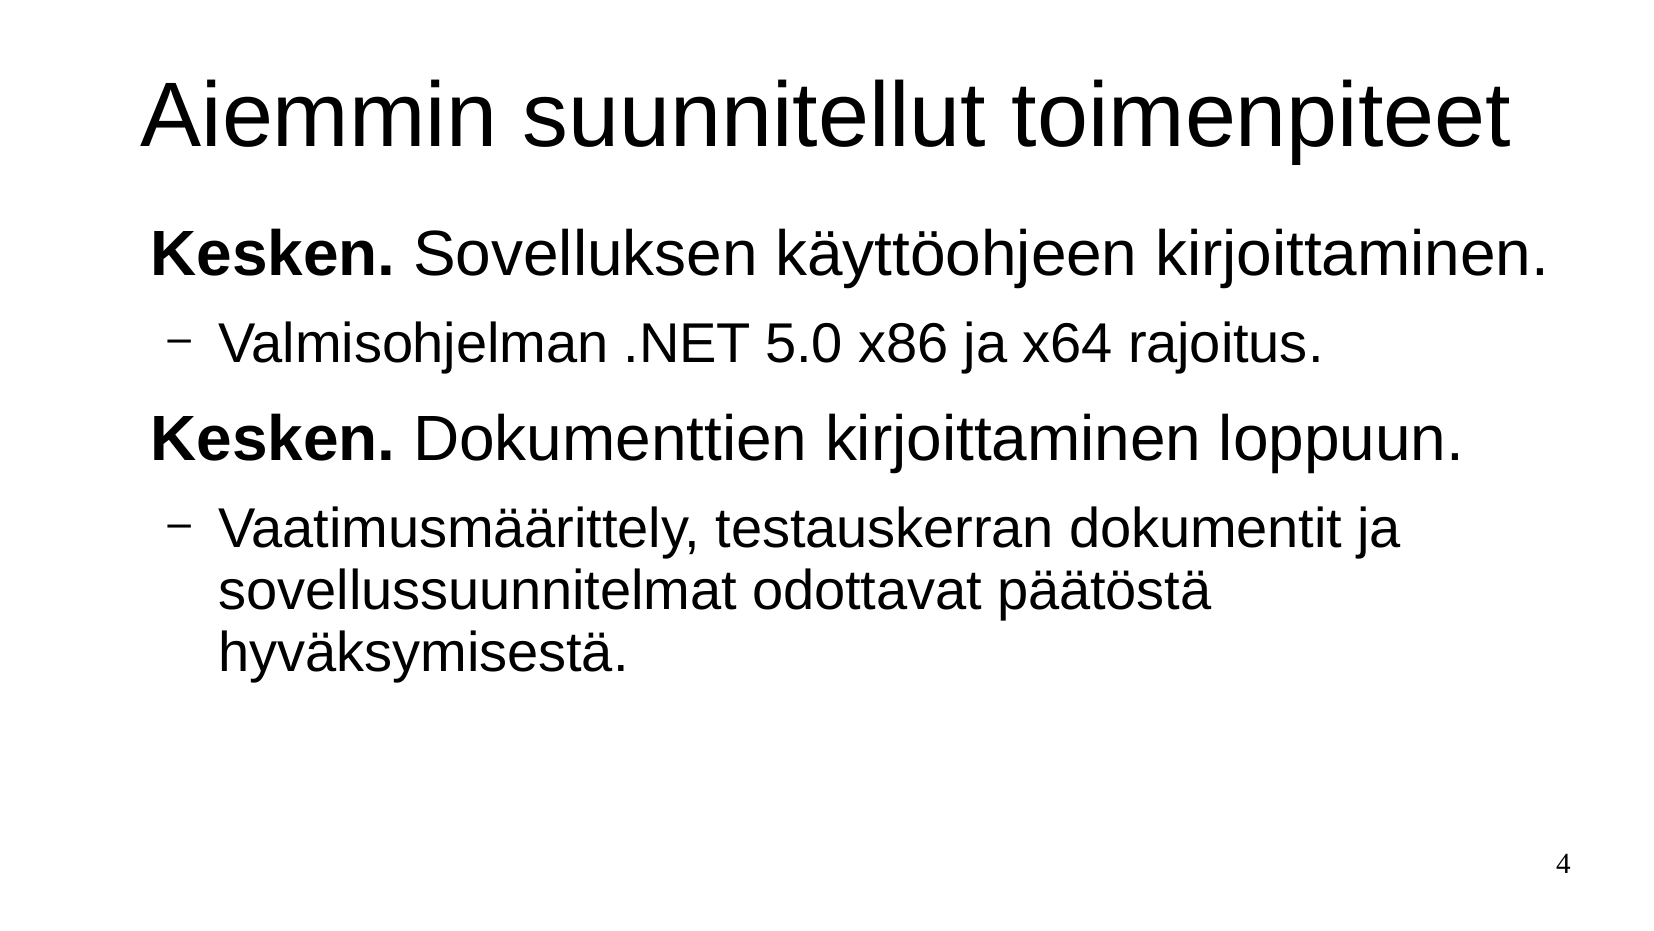

# Aiemmin suunnitellut toimenpiteet
Kesken. Sovelluksen käyttöohjeen kirjoittaminen.
Valmisohjelman .NET 5.0 x86 ja x64 rajoitus.
Kesken. Dokumenttien kirjoittaminen loppuun.
Vaatimusmäärittely, testauskerran dokumentit ja sovellussuunnitelmat odottavat päätöstä hyväksymisestä.
4